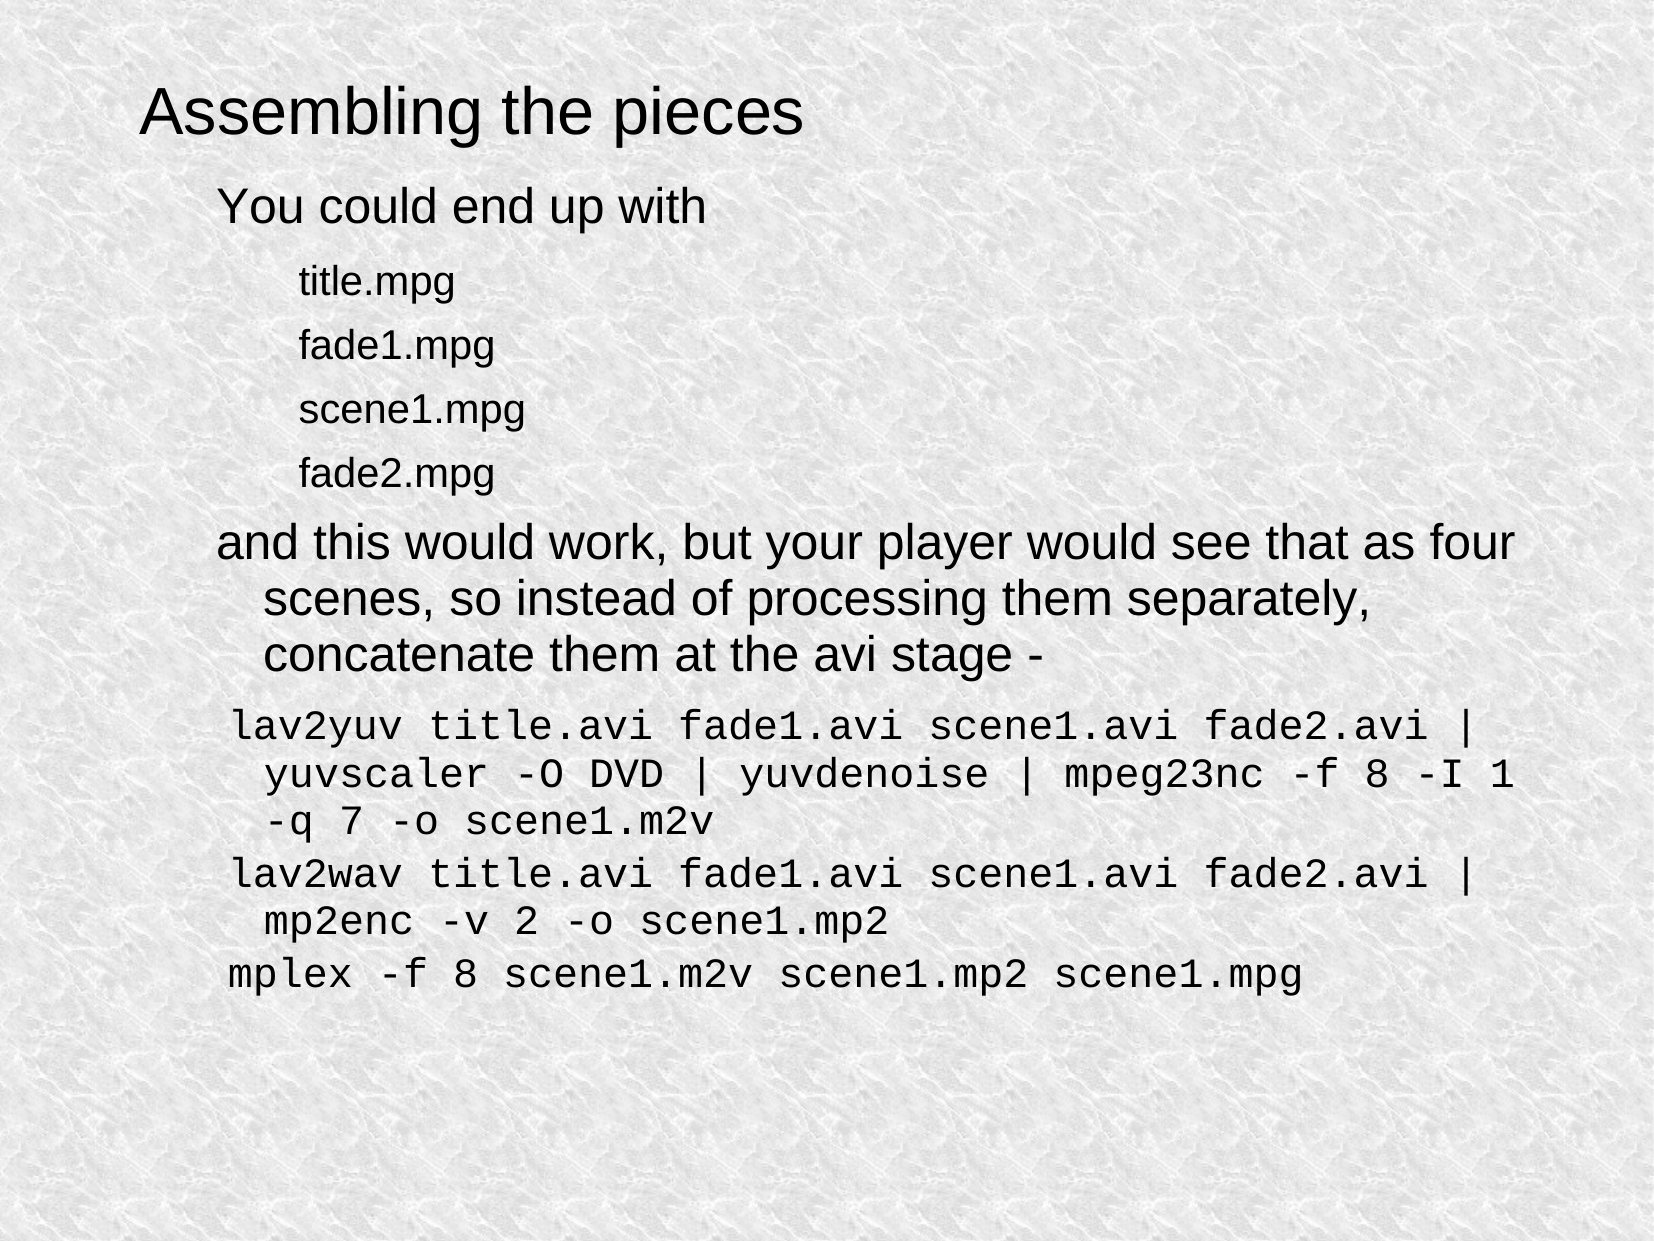

# Assembling the pieces
You could end up with
title.mpg
fade1.mpg
scene1.mpg
fade2.mpg
and this would work, but your player would see that as four scenes, so instead of processing them separately, concatenate them at the avi stage -
lav2yuv title.avi fade1.avi scene1.avi fade2.avi | yuvscaler -O DVD | yuvdenoise | mpeg23nc -f 8 -I 1 -q 7 -o scene1.m2v
lav2wav title.avi fade1.avi scene1.avi fade2.avi | mp2enc -v 2 -o scene1.mp2
mplex -f 8 scene1.m2v scene1.mp2 scene1.mpg